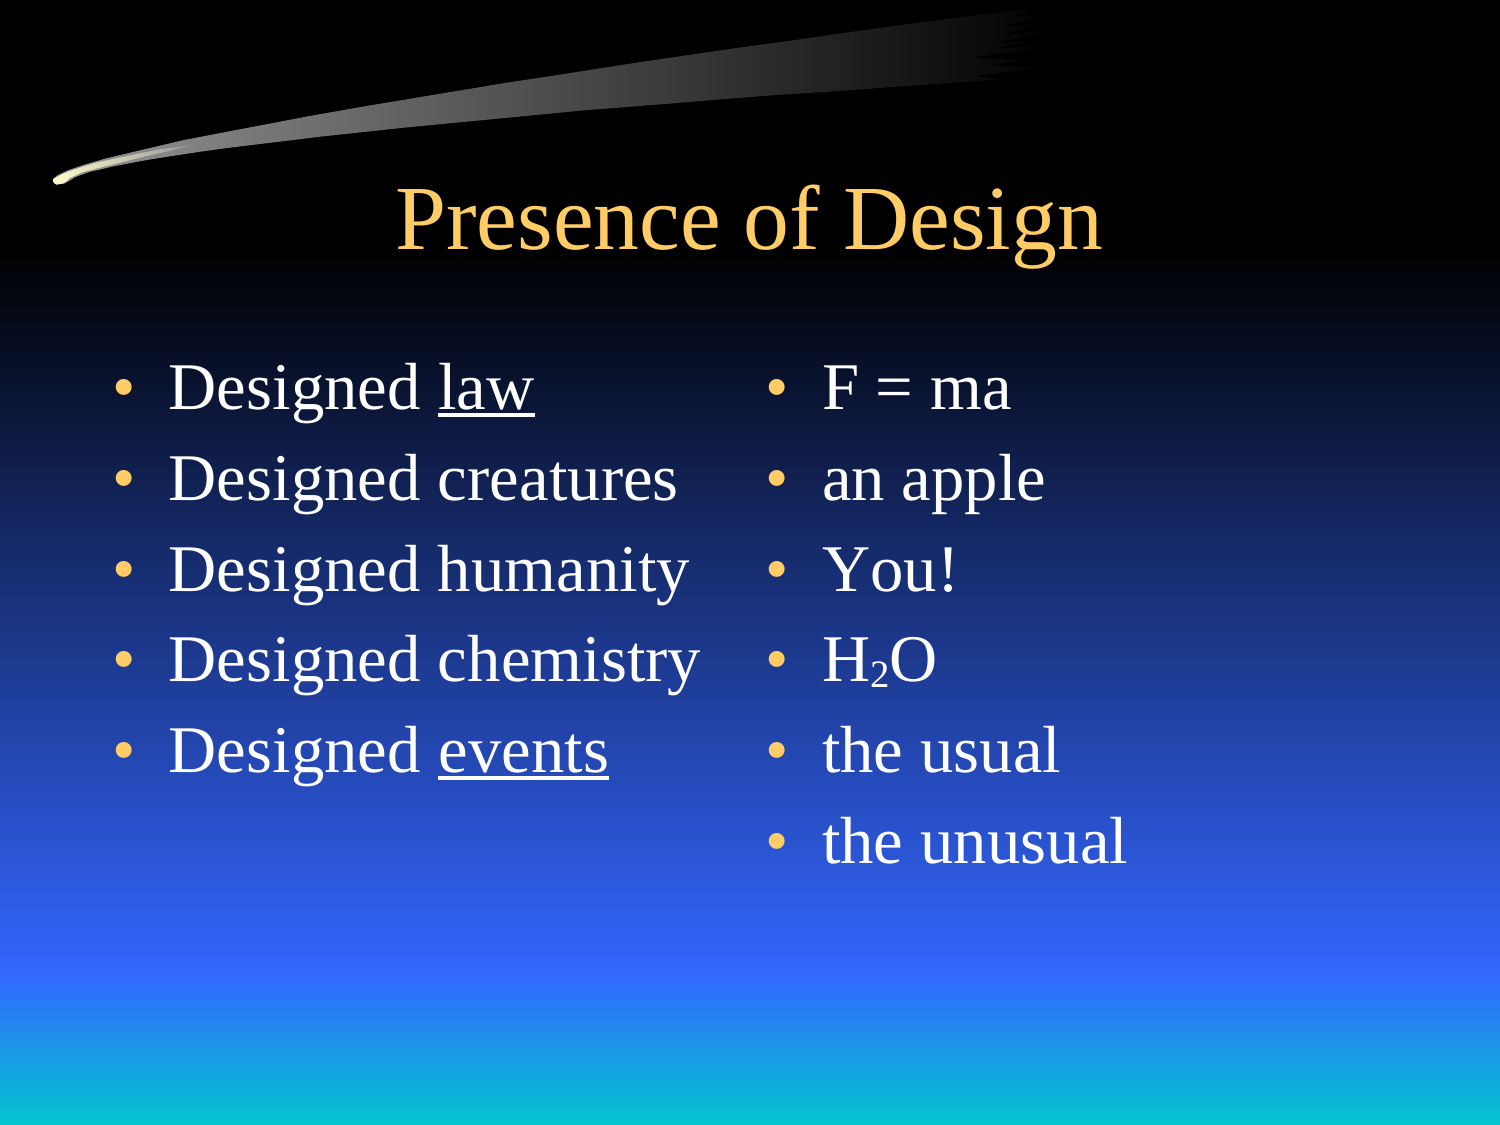

# Presence of Design
Designed law
Designed creatures
Designed humanity
Designed chemistry
Designed events
F = ma
an apple
You!
H2O
the usual
the unusual